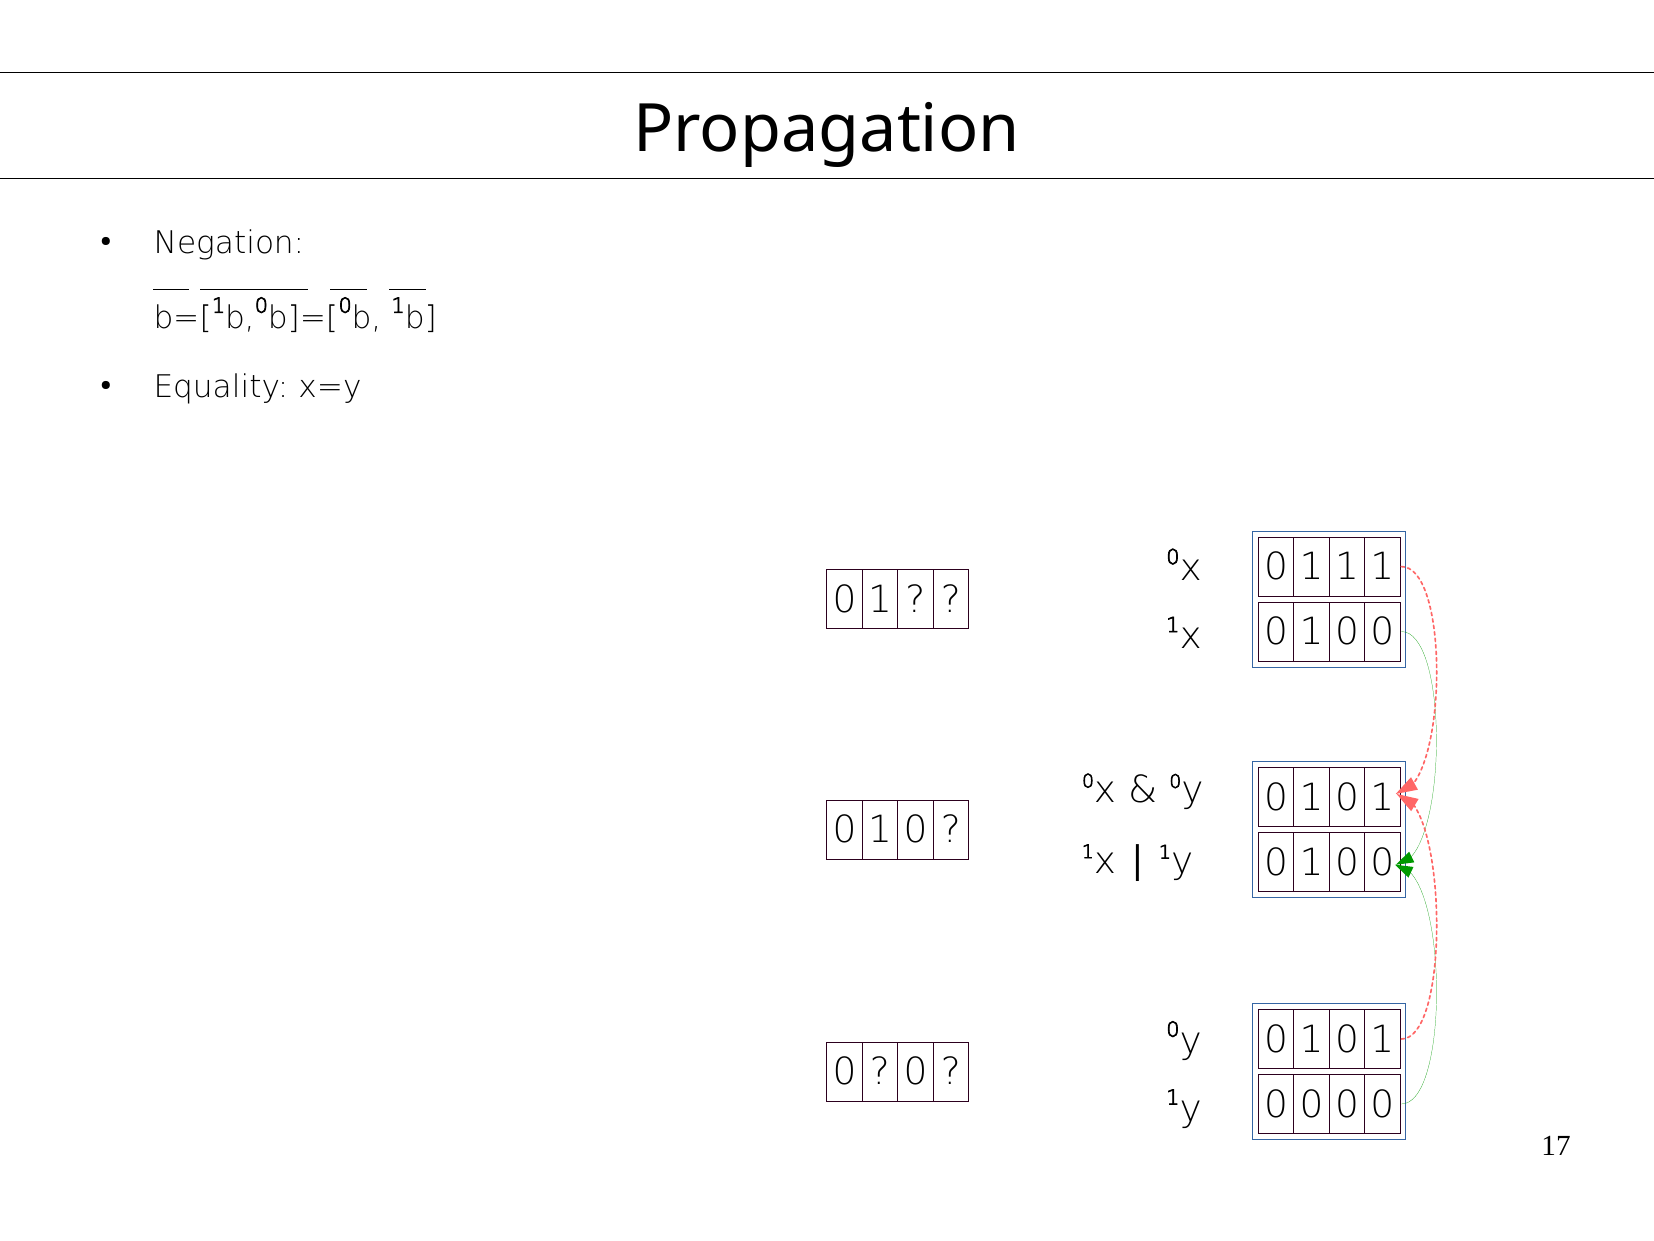

Meaningn we must keep what we KNOW and have the same information in both.
By dooing this, we get exactly the domain we want both of them to become.
Propagation
# Negation:
b=[1b,0b]=[0b, 1b]
Equality: x=y
0x
0
1
1
1
0
1
?
?
0
1
0
0
1x
0x & 0y
0
1
0
1
0
1
0
?
0
1
0
0
1x ∣ 1y
0y
0
1
0
1
0
?
0
?
0
0
0
0
1y
17